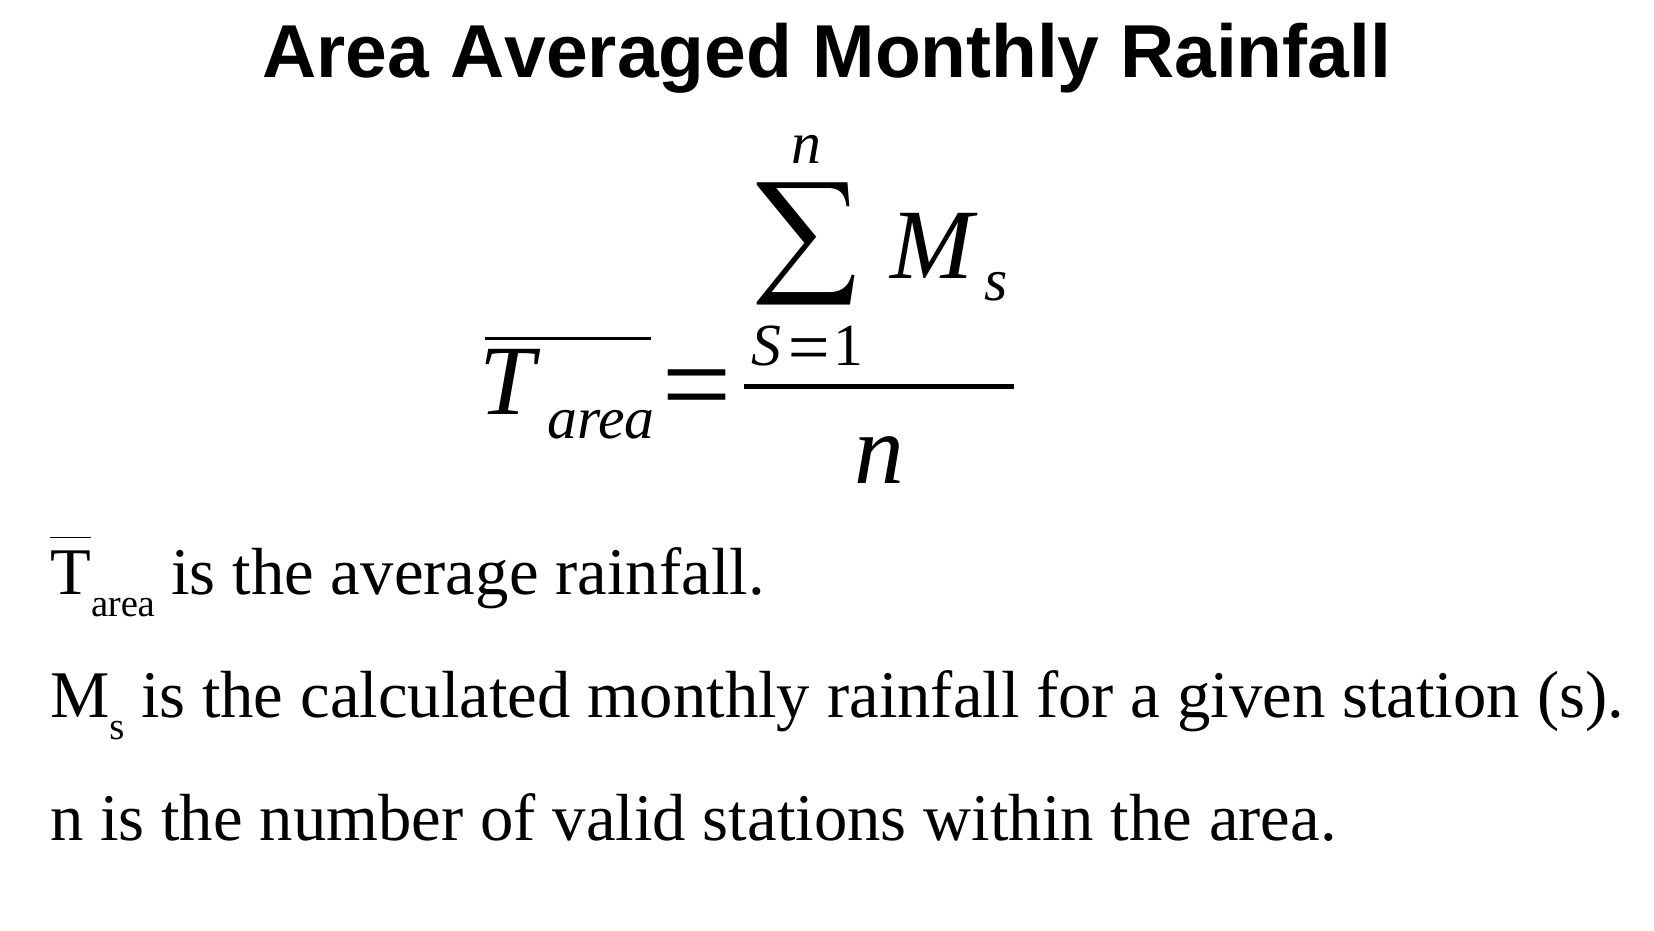

# Area Averaged Monthly Rainfall
Tarea is the average rainfall.
Ms is the calculated monthly rainfall for a given station (s).
n is the number of valid stations within the area.